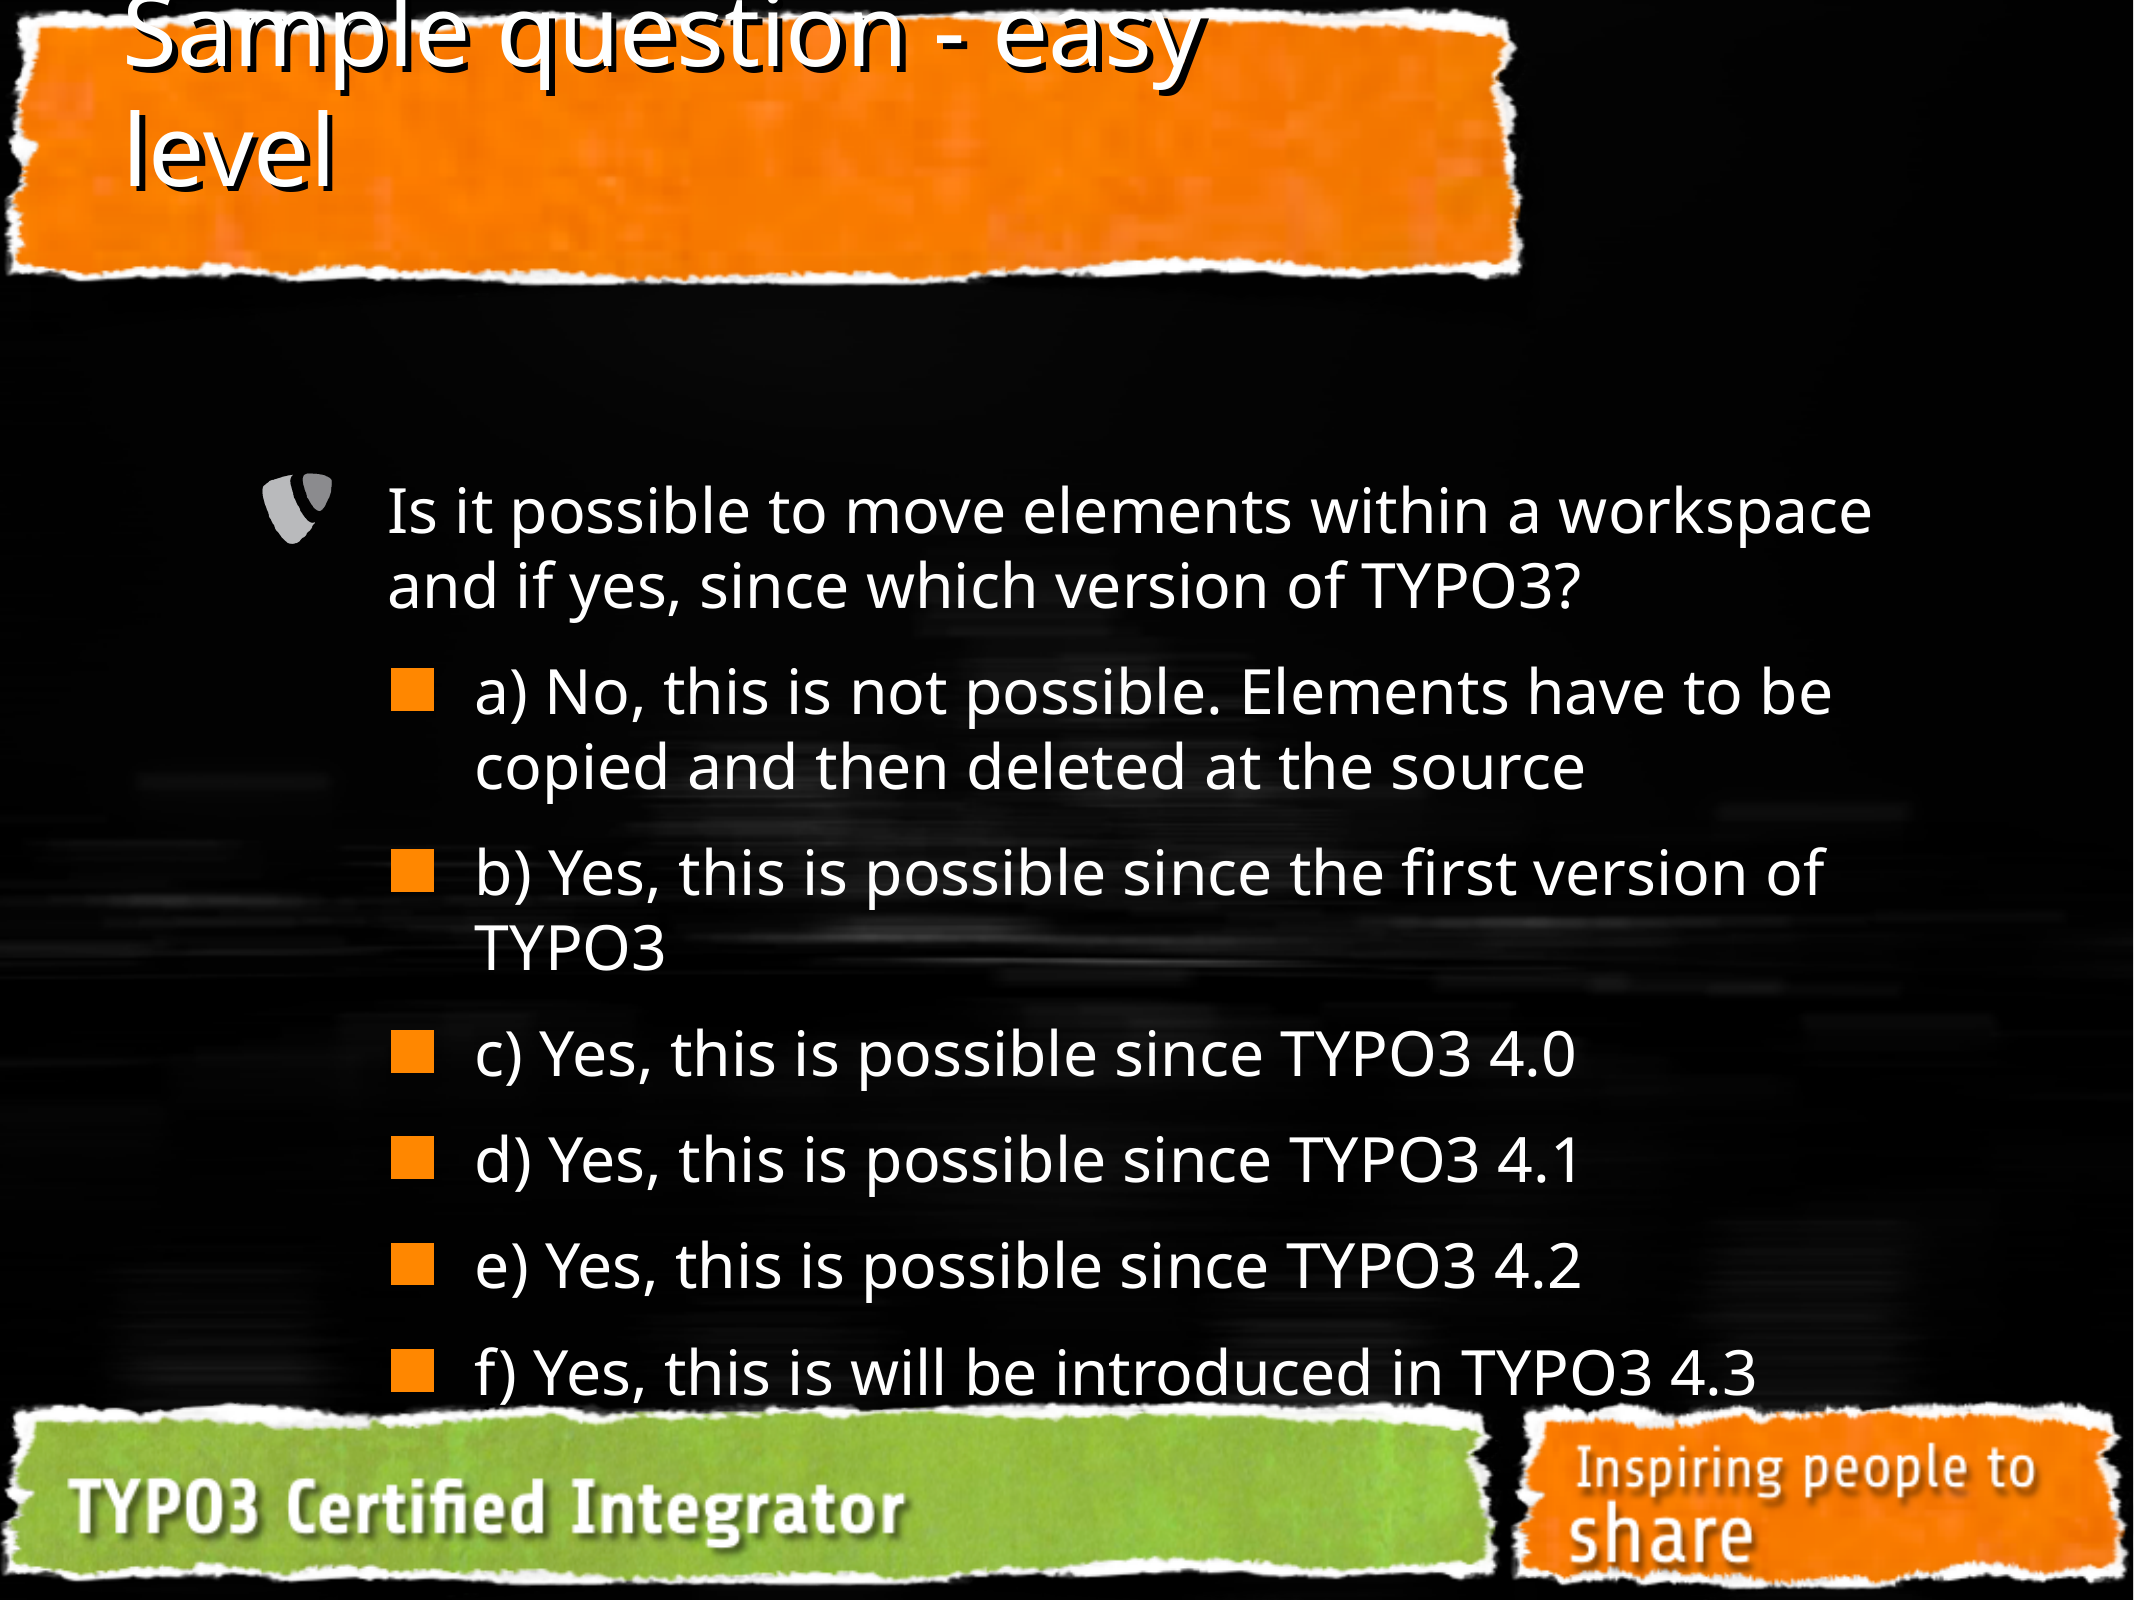

# Sample question - easy level
Is it possible to move elements within a workspace and if yes, since which version of TYPO3?
a) No, this is not possible. Elements have to be copied and then deleted at the source
b) Yes, this is possible since the first version of TYPO3
c) Yes, this is possible since TYPO3 4.0
d) Yes, this is possible since TYPO3 4.1
e) Yes, this is possible since TYPO3 4.2
f) Yes, this is will be introduced in TYPO3 4.3